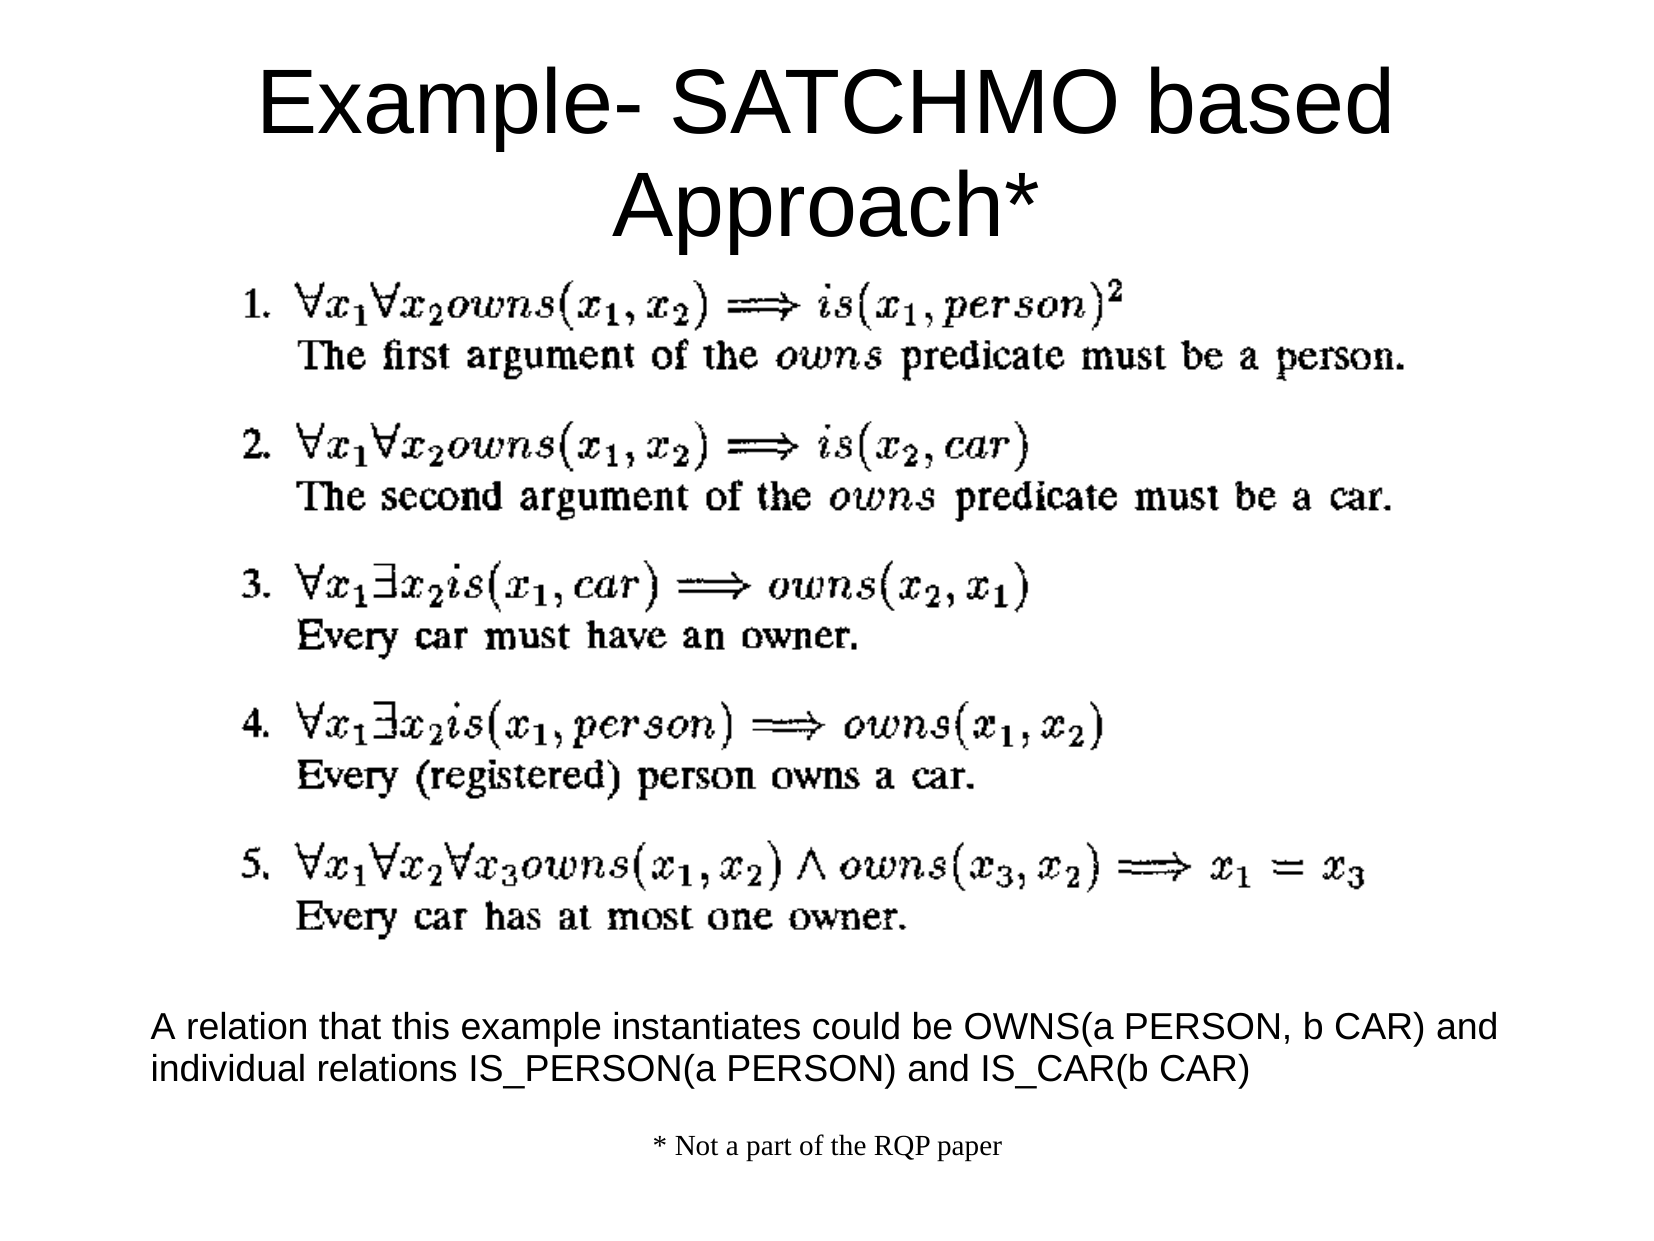

# Example- SATCHMO based Approach*
A relation that this example instantiates could be OWNS(a PERSON, b CAR) and individual relations IS_PERSON(a PERSON) and IS_CAR(b CAR)
* Not a part of the RQP paper